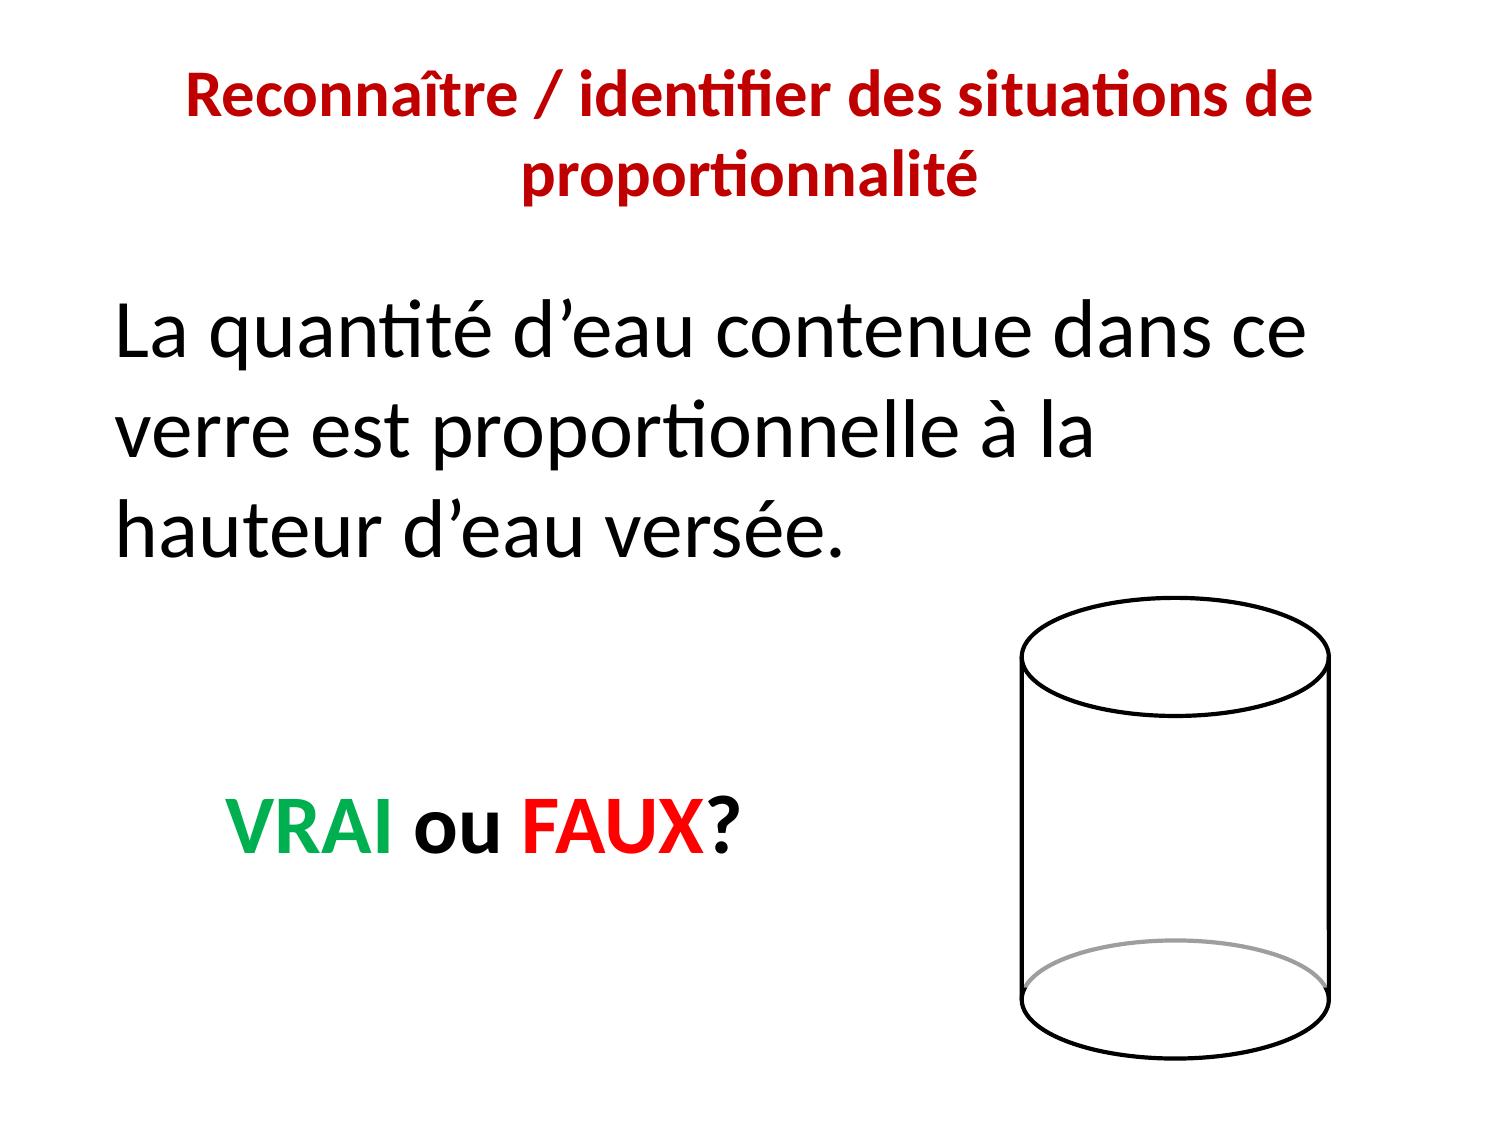

Reconnaître / identifier des situations de proportionnalité
La quantité d’eau contenue dans ce verre est proportionnelle à la hauteur d’eau versée.
VRAI ou FAUX?